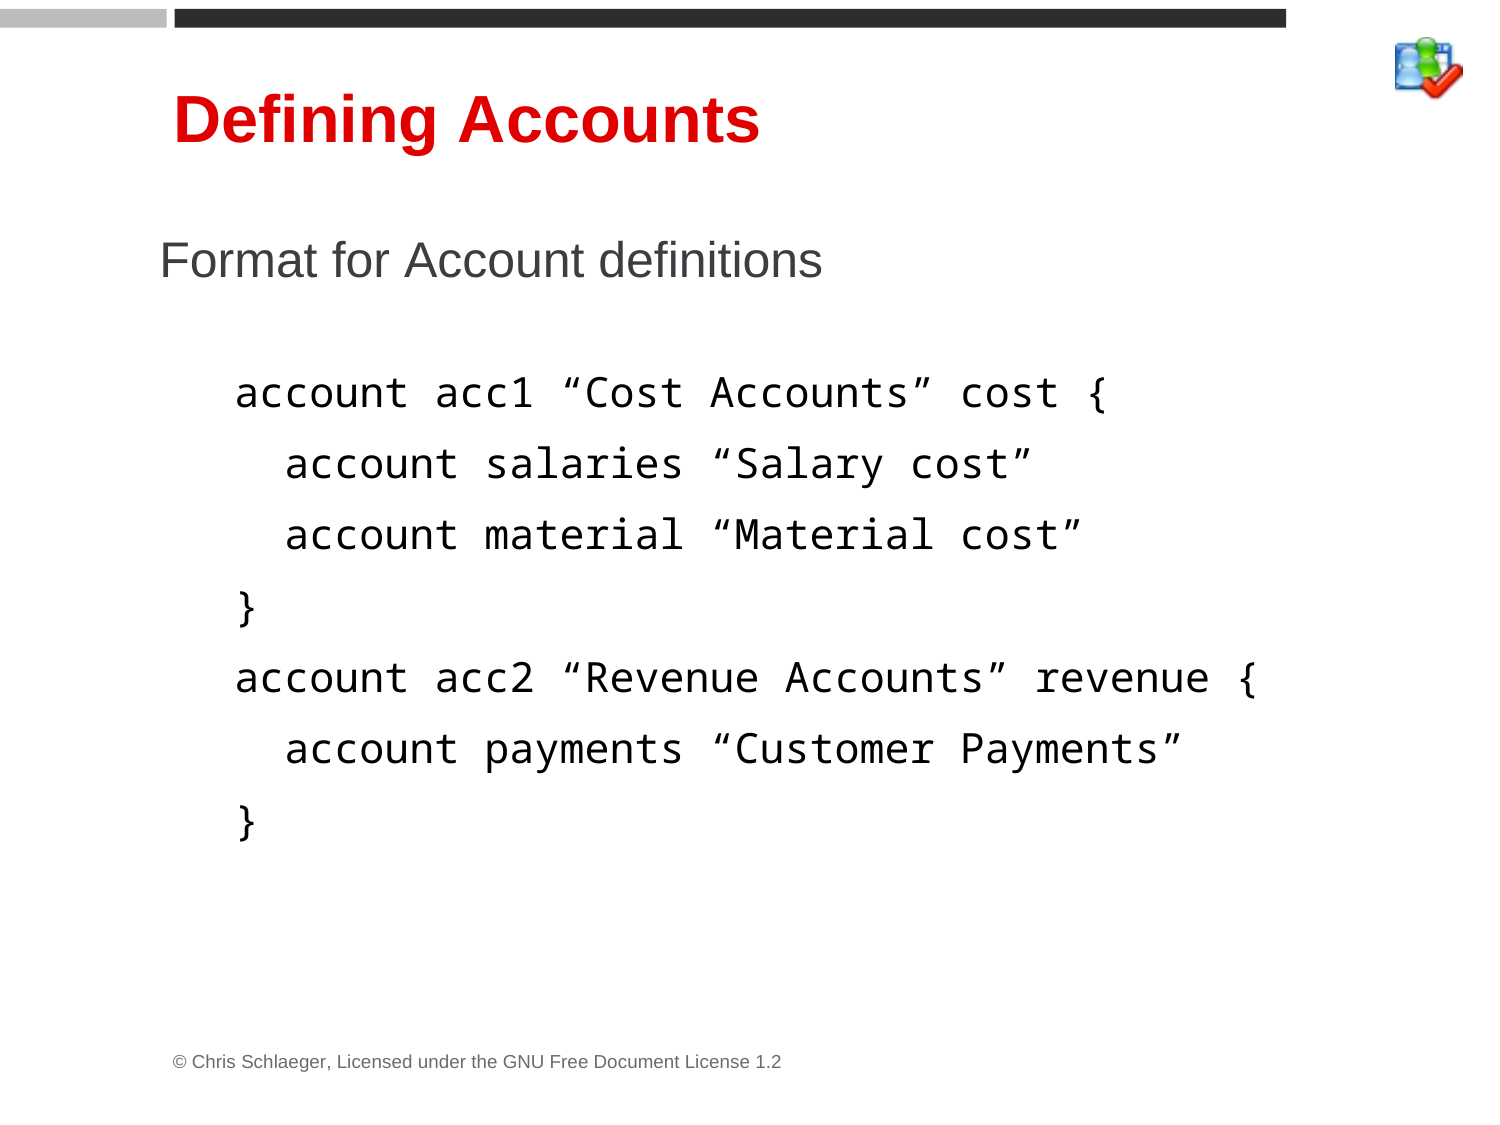

# Defining Accounts
Format for Account definitions
account acc1 “Cost Accounts” cost {
 account salaries “Salary cost”
 account material “Material cost”
}
account acc2 “Revenue Accounts” revenue {
 account payments “Customer Payments”
}